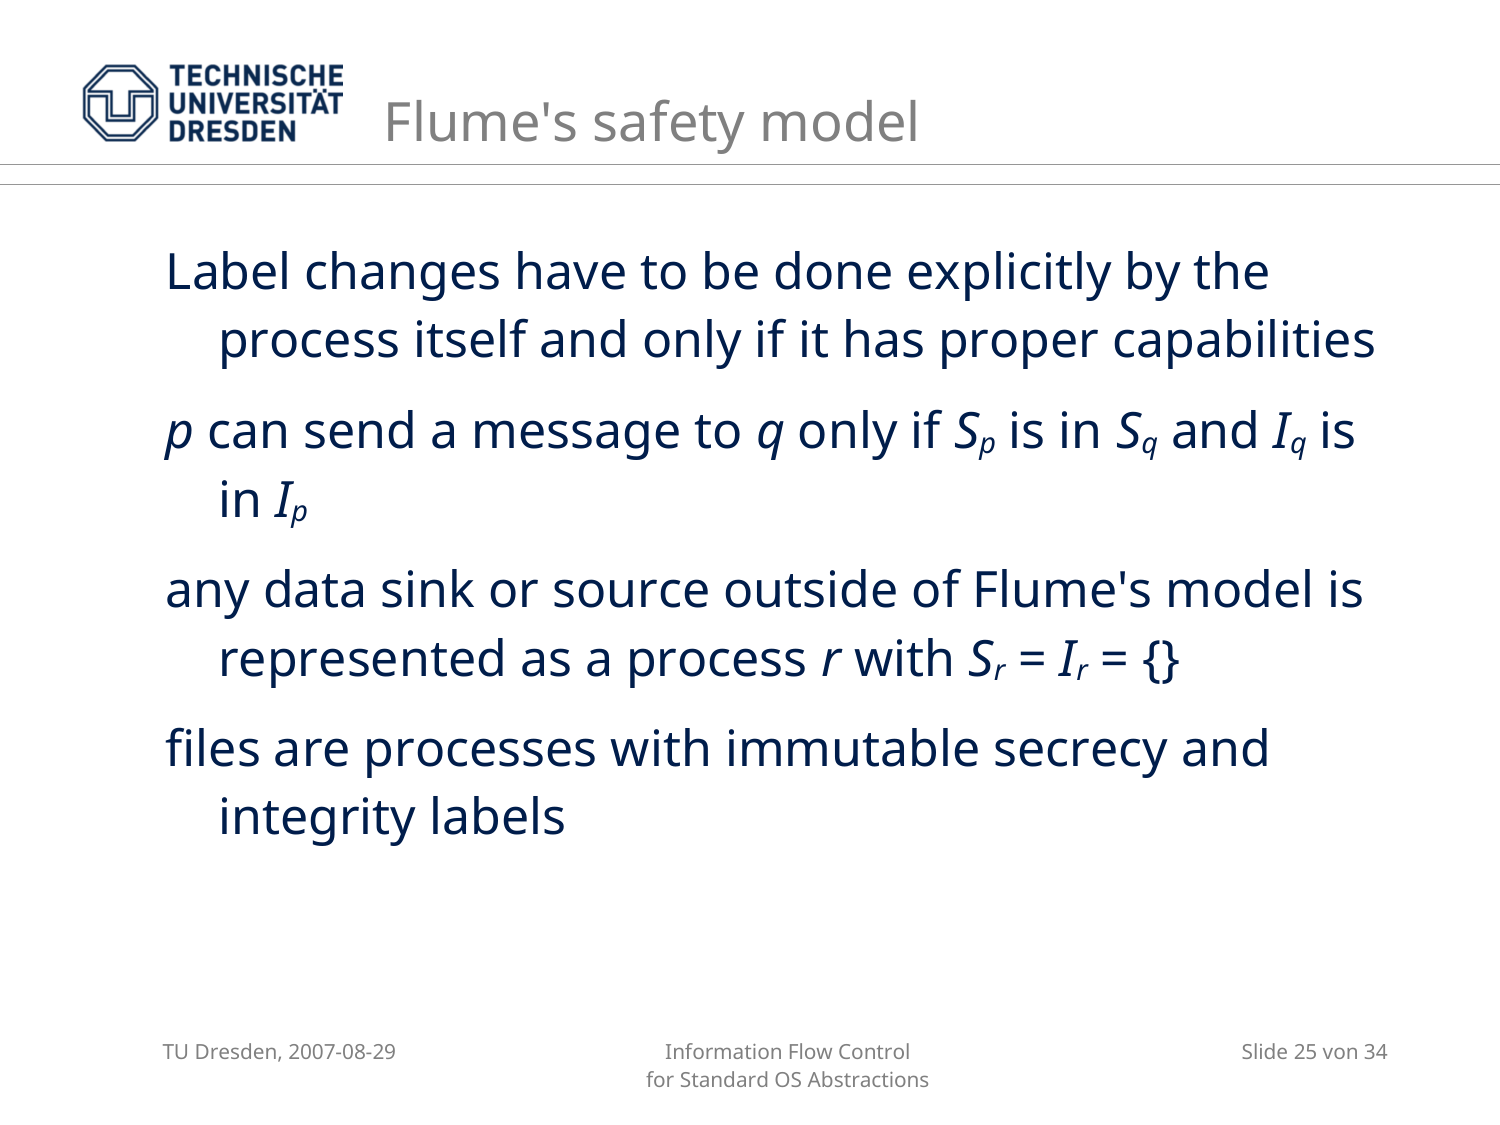

# Flume's safety model
Label changes have to be done explicitly by the process itself and only if it has proper capabilities
p can send a message to q only if Sp is in Sq and Iq is in Ip
any data sink or source outside of Flume's model is represented as a process r with Sr = Ir = {}
files are processes with immutable secrecy and integrity labels
Presentation Title
25